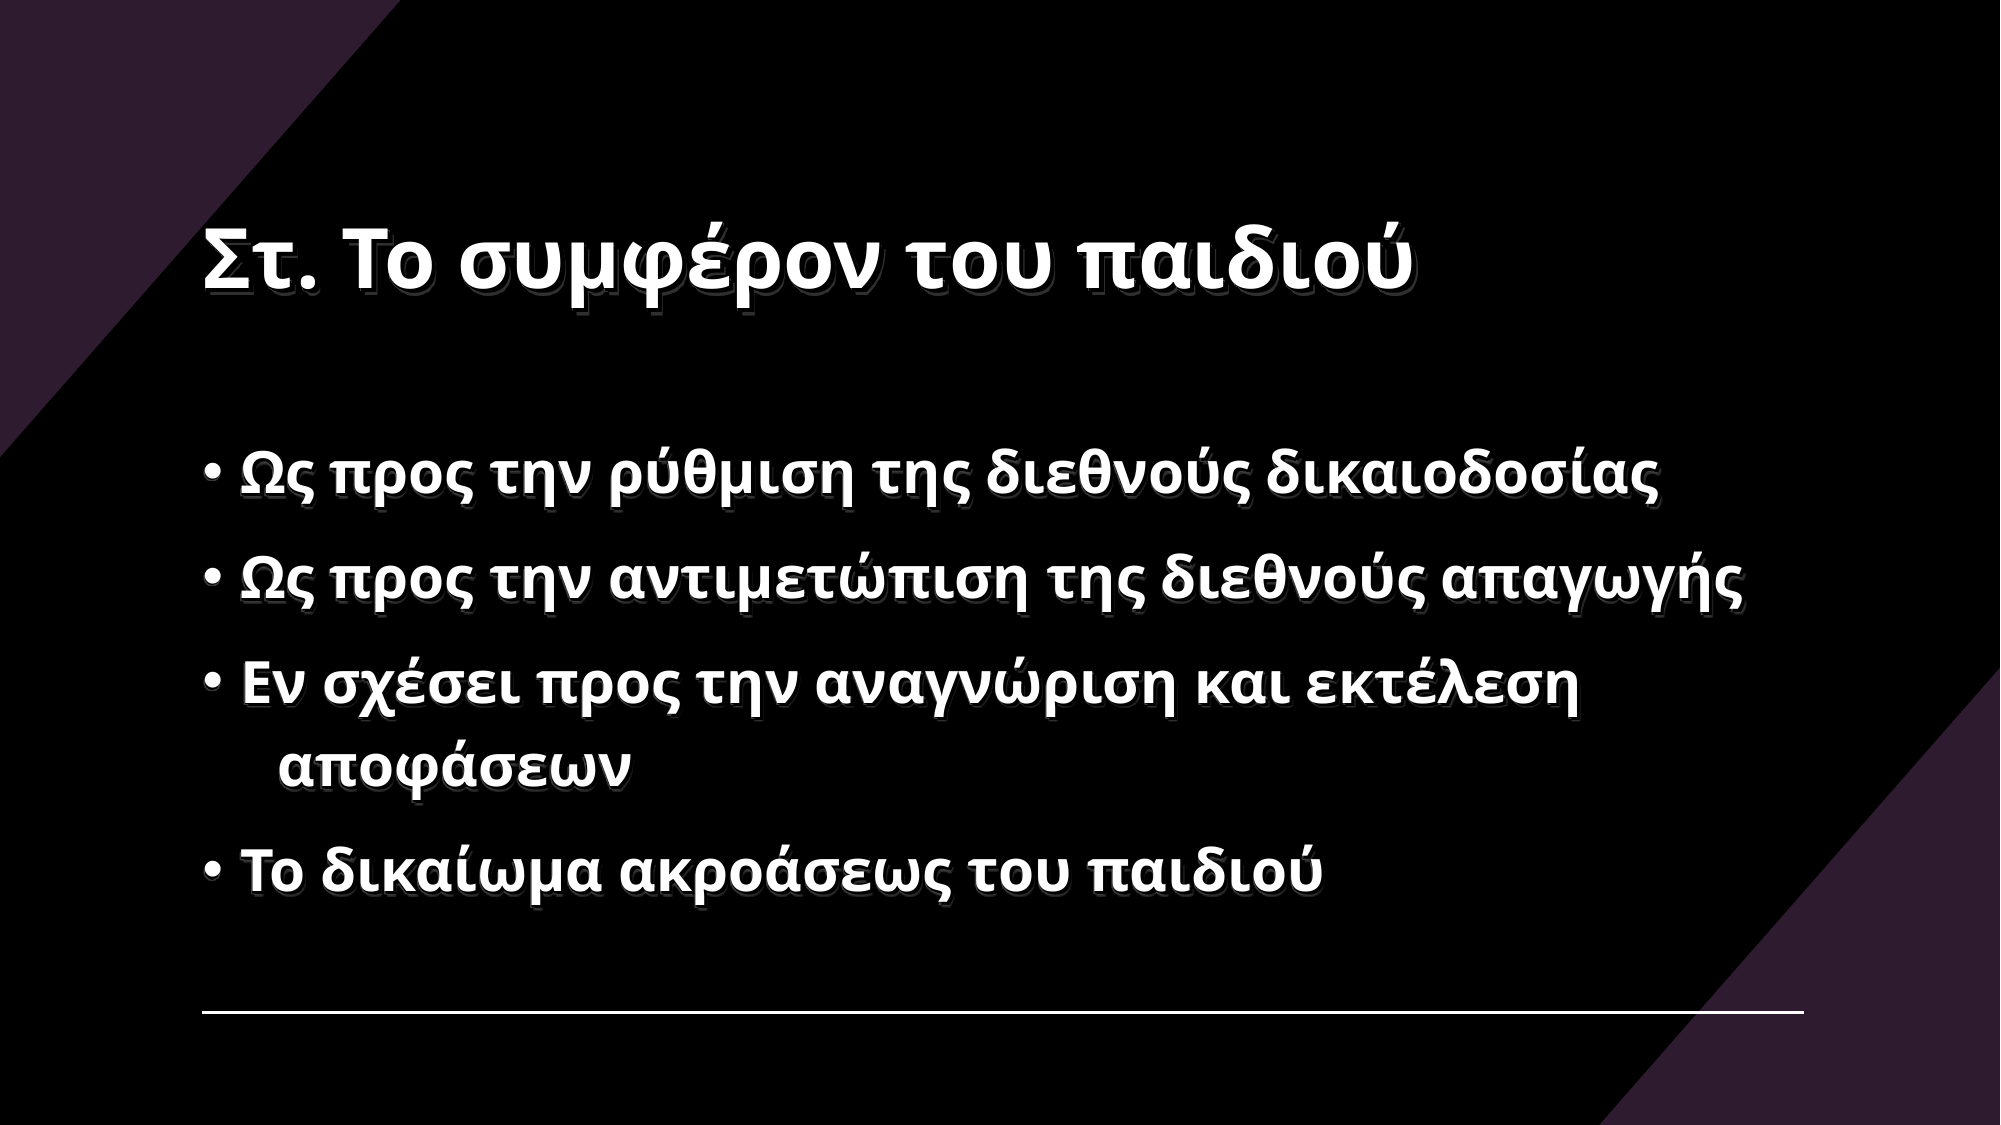

# Στ. Το συμφέρον του παιδιού
Ως προς την ρύθμιση της διεθνούς δικαιοδοσίας
Ως προς την αντιμετώπιση της διεθνούς απαγωγής
Εν σχέσει προς την αναγνώριση και εκτέλεση αποφάσεων
Το δικαίωμα ακροάσεως του παιδιού